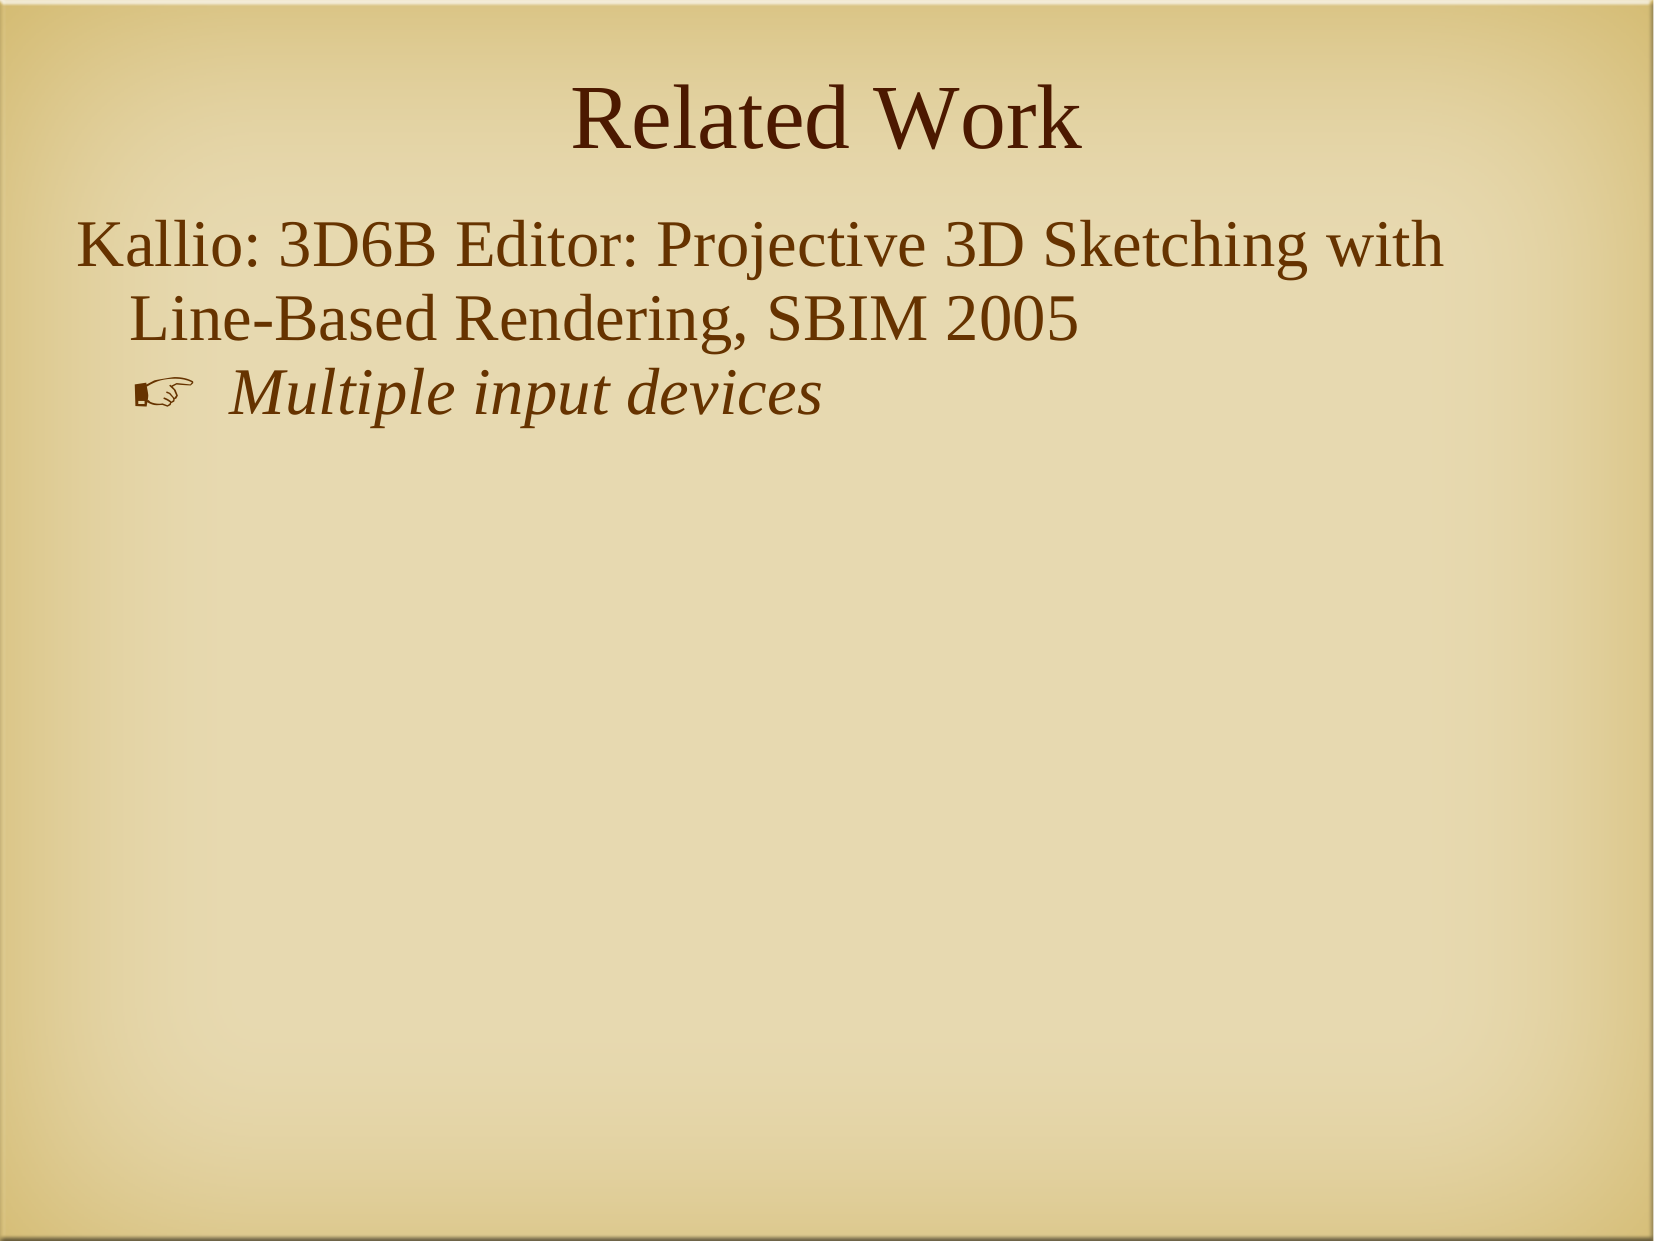

# Related Work
Kallio: 3D6B Editor: Projective 3D Sketching with Line-Based Rendering, SBIM 2005
 Multiple input devices